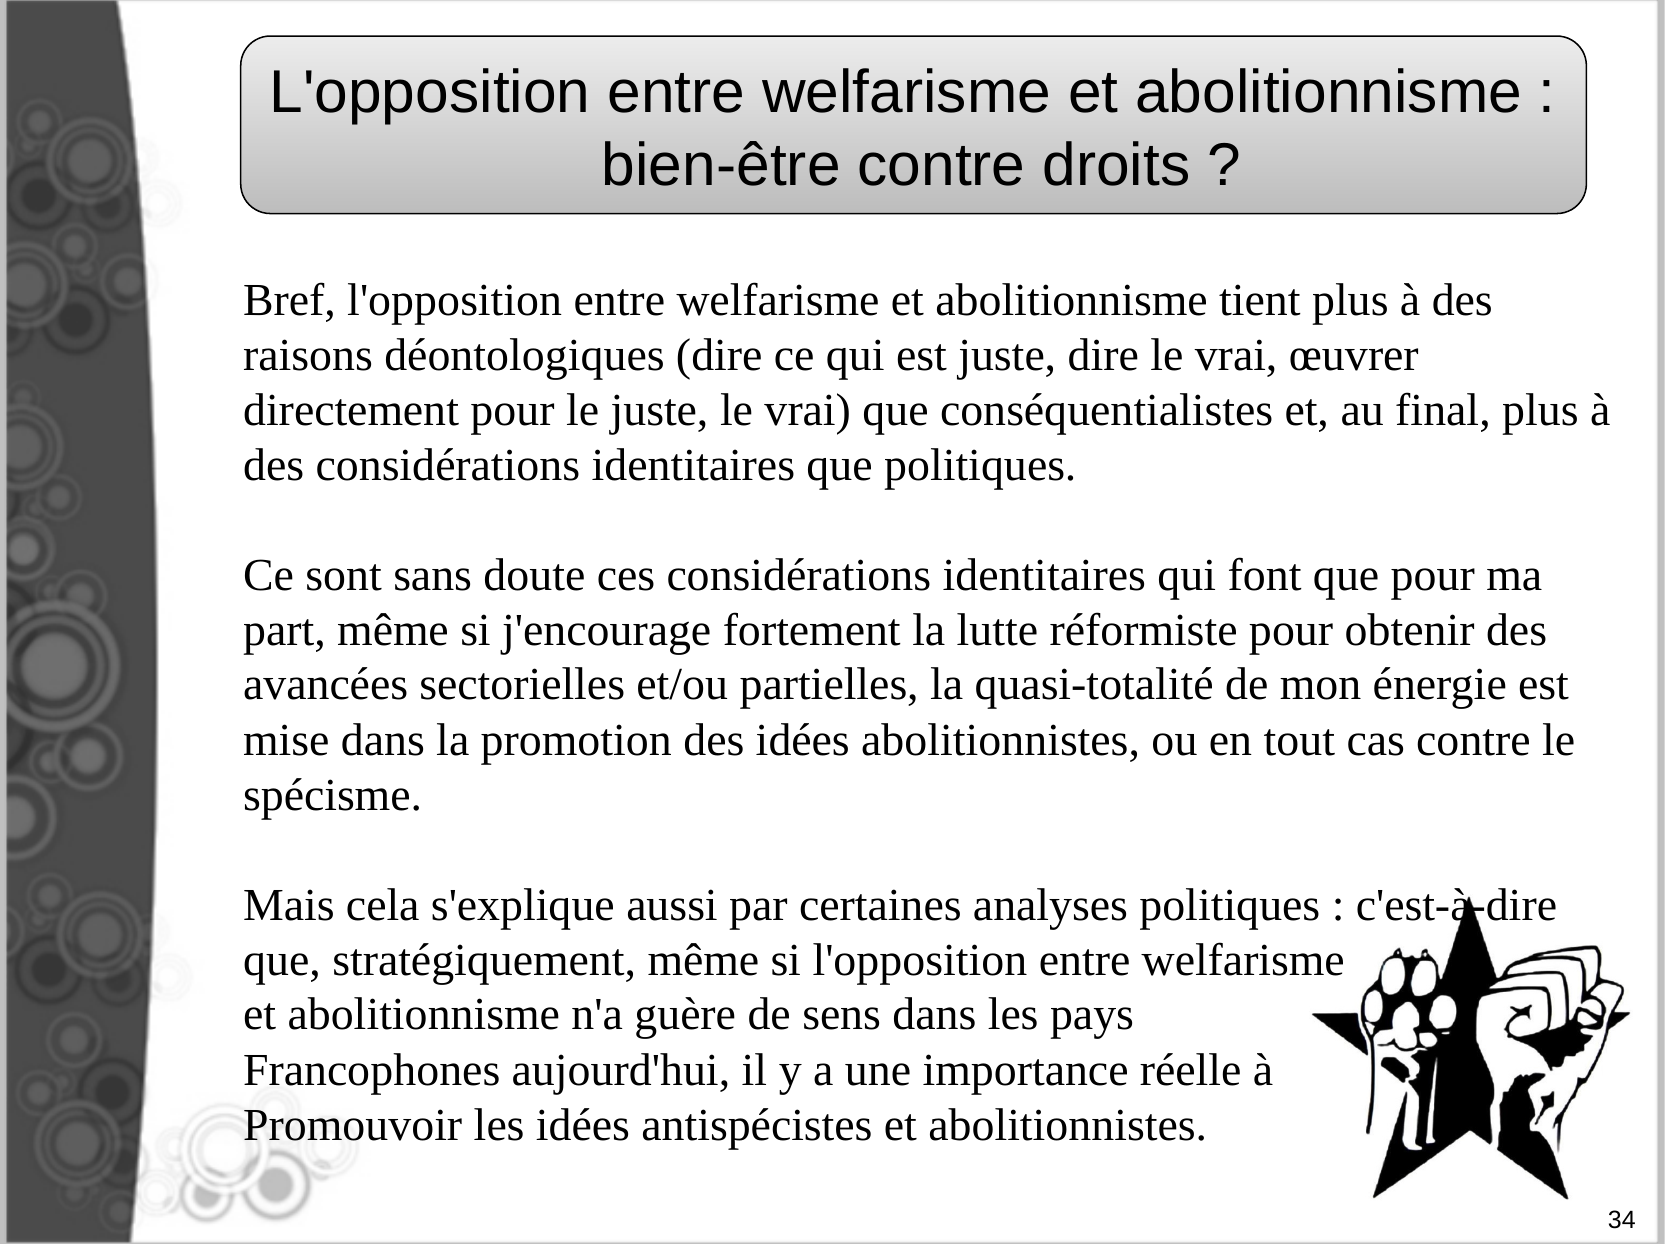

L'opposition entre welfarisme et abolitionnisme :
 bien-être contre droits ?
Bref, l'opposition entre welfarisme et abolitionnisme tient plus à des raisons déontologiques (dire ce qui est juste, dire le vrai, œuvrer directement pour le juste, le vrai) que conséquentialistes et, au final, plus à des considérations identitaires que politiques.
Ce sont sans doute ces considérations identitaires qui font que pour ma part, même si j'encourage fortement la lutte réformiste pour obtenir des avancées sectorielles et/ou partielles, la quasi-totalité de mon énergie est mise dans la promotion des idées abolitionnistes, ou en tout cas contre le spécisme.
Mais cela s'explique aussi par certaines analyses politiques : c'est-à-dire que, stratégiquement, même si l'opposition entre welfarisme
et abolitionnisme n'a guère de sens dans les pays
Francophones aujourd'hui, il y a une importance réelle à
Promouvoir les idées antispécistes et abolitionnistes.
34